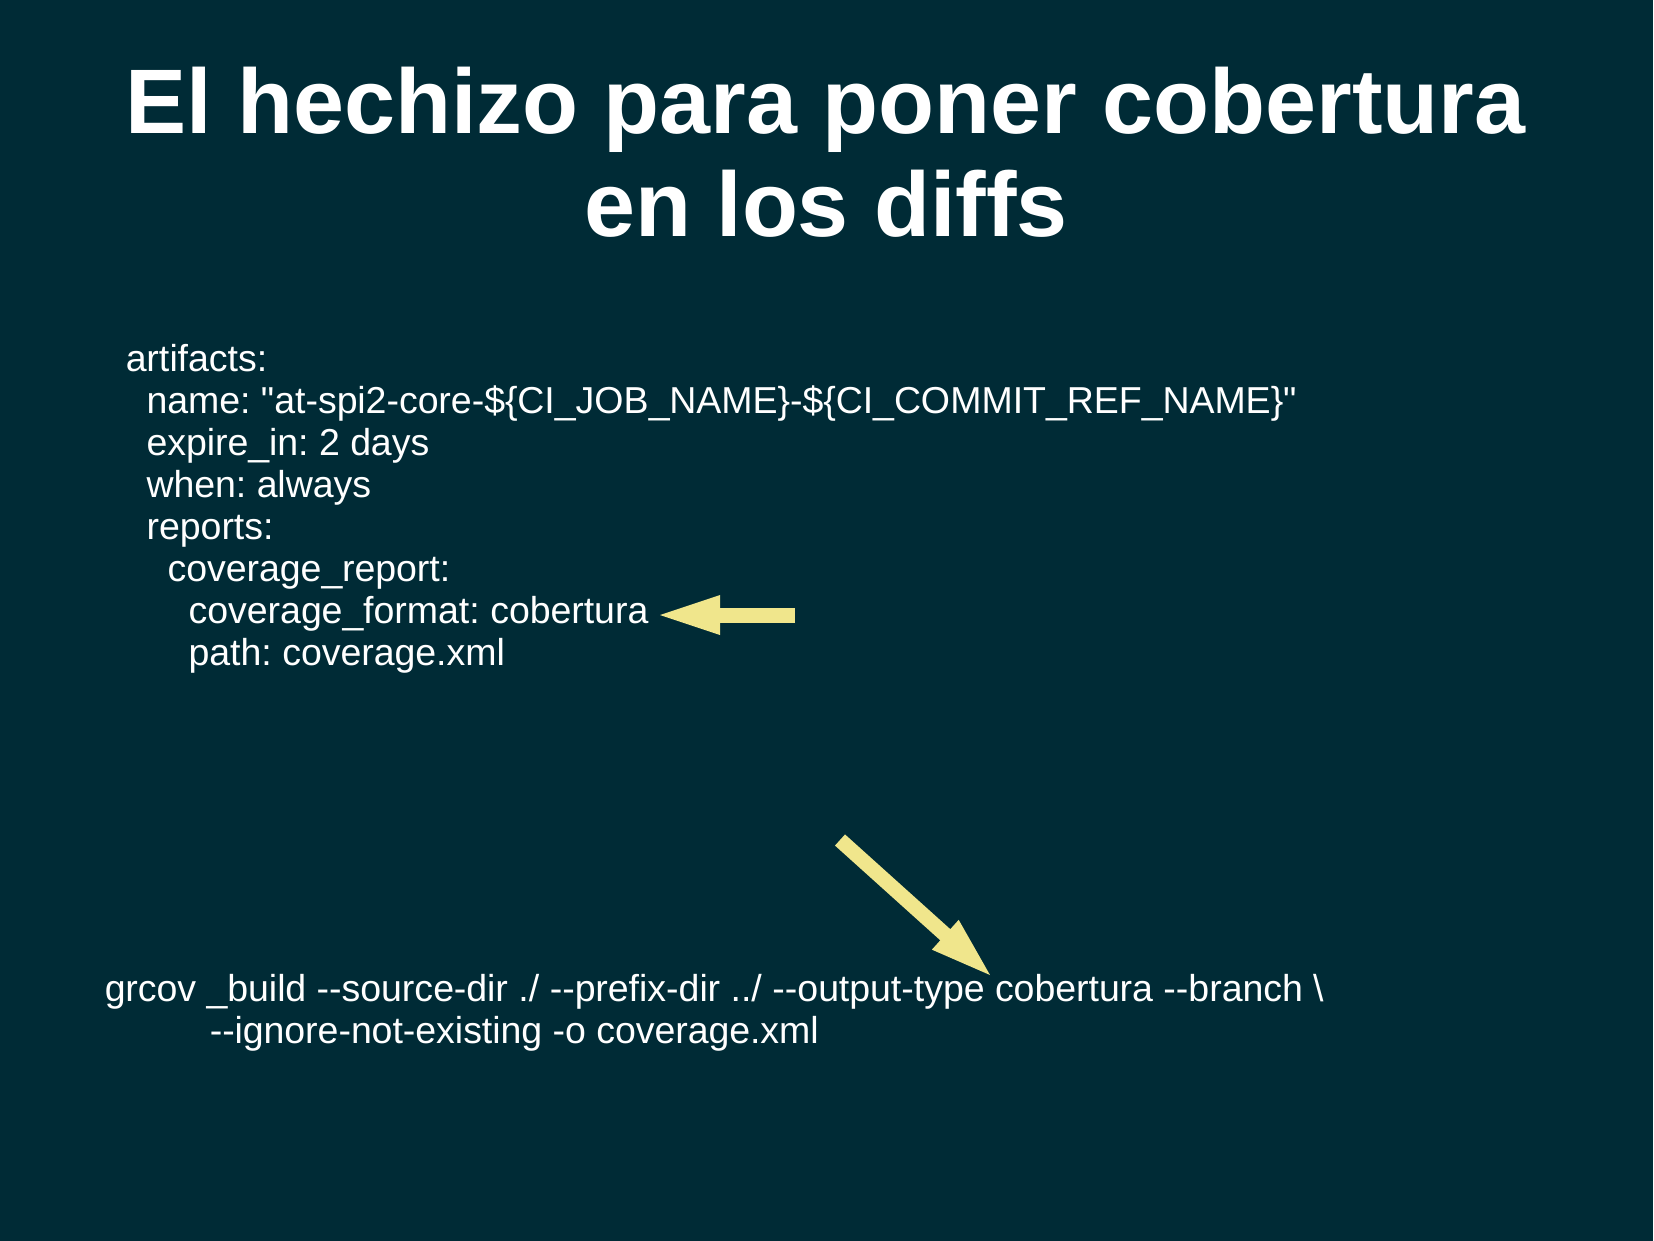

# El hechizo para poner cobertura en los diffs
 artifacts:
 name: "at-spi2-core-${CI_JOB_NAME}-${CI_COMMIT_REF_NAME}"
 expire_in: 2 days
 when: always
 reports:
 coverage_report:
 coverage_format: cobertura
 path: coverage.xml
grcov _build --source-dir ./ --prefix-dir ../ --output-type cobertura --branch \
 --ignore-not-existing -o coverage.xml